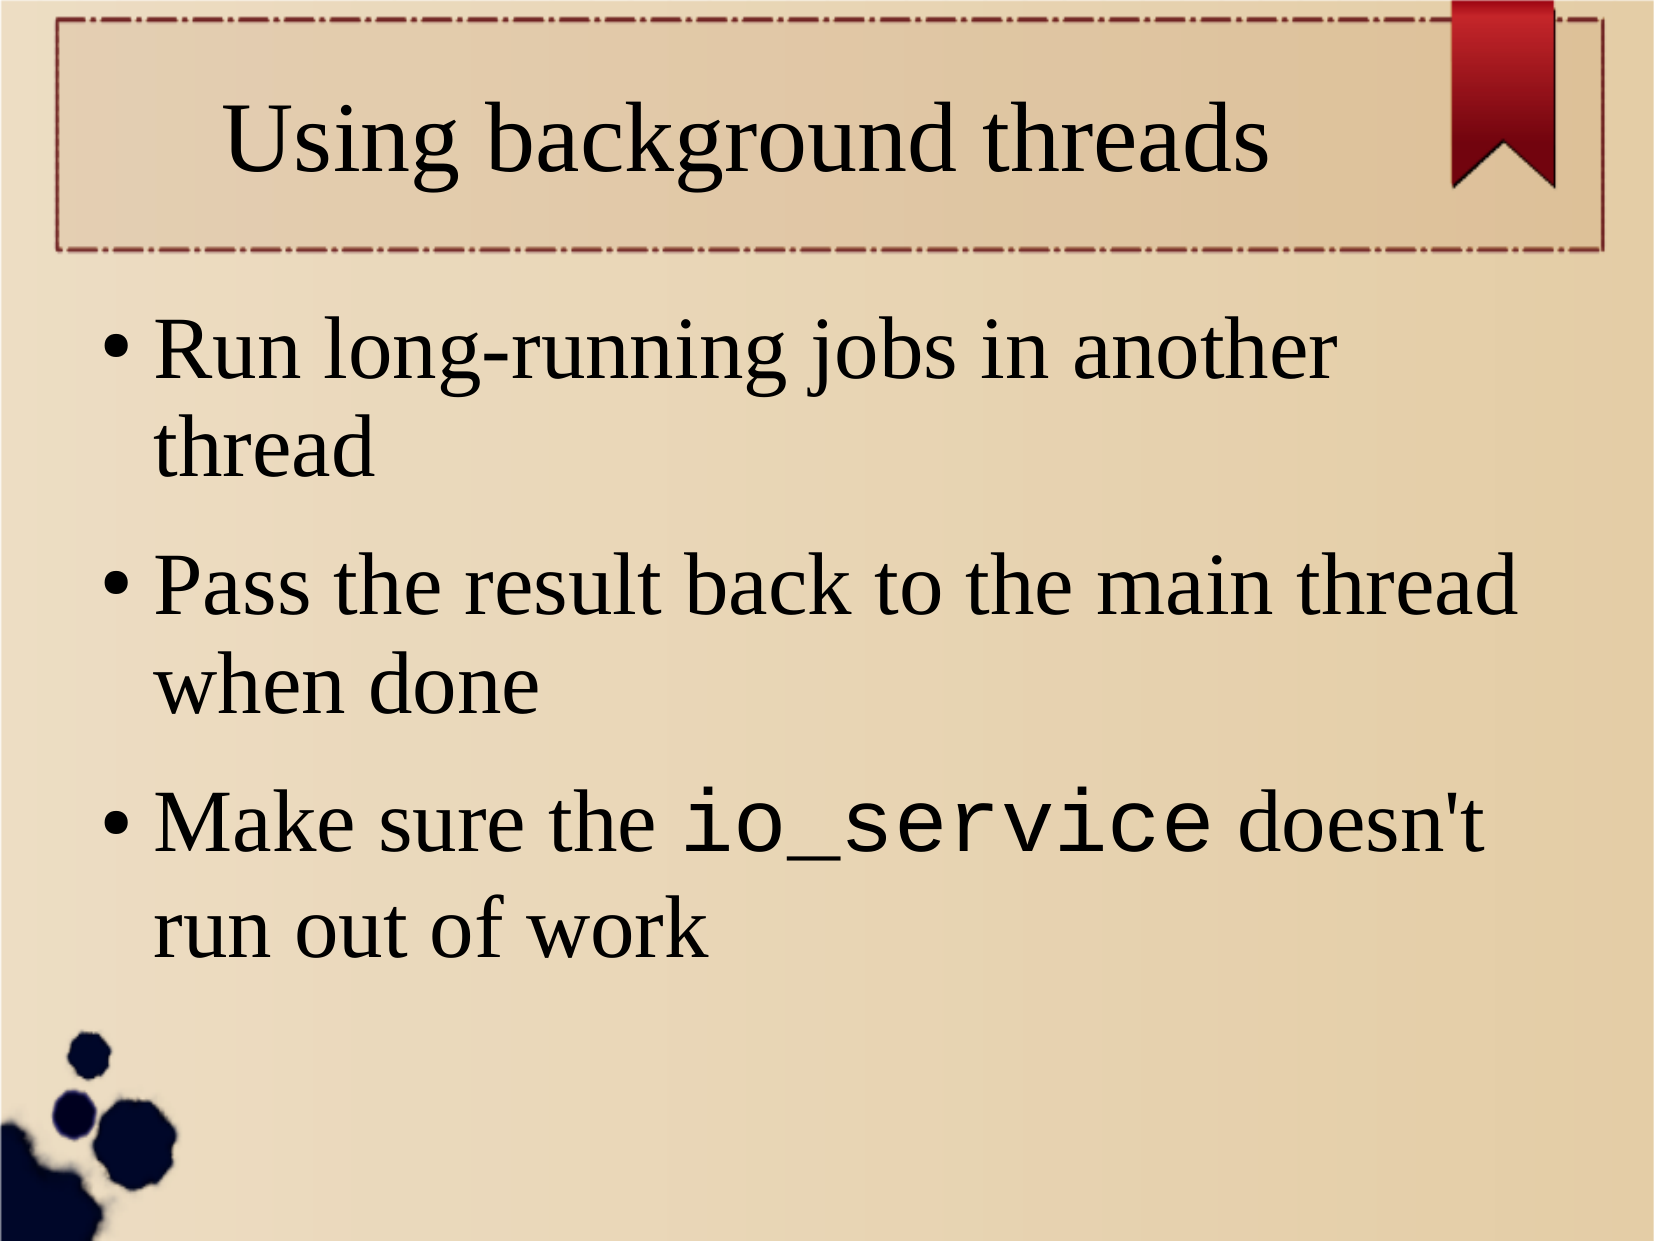

# Using background threads
Run long-running jobs in another thread
Pass the result back to the main thread when done
Make sure the io_service doesn't run out of work